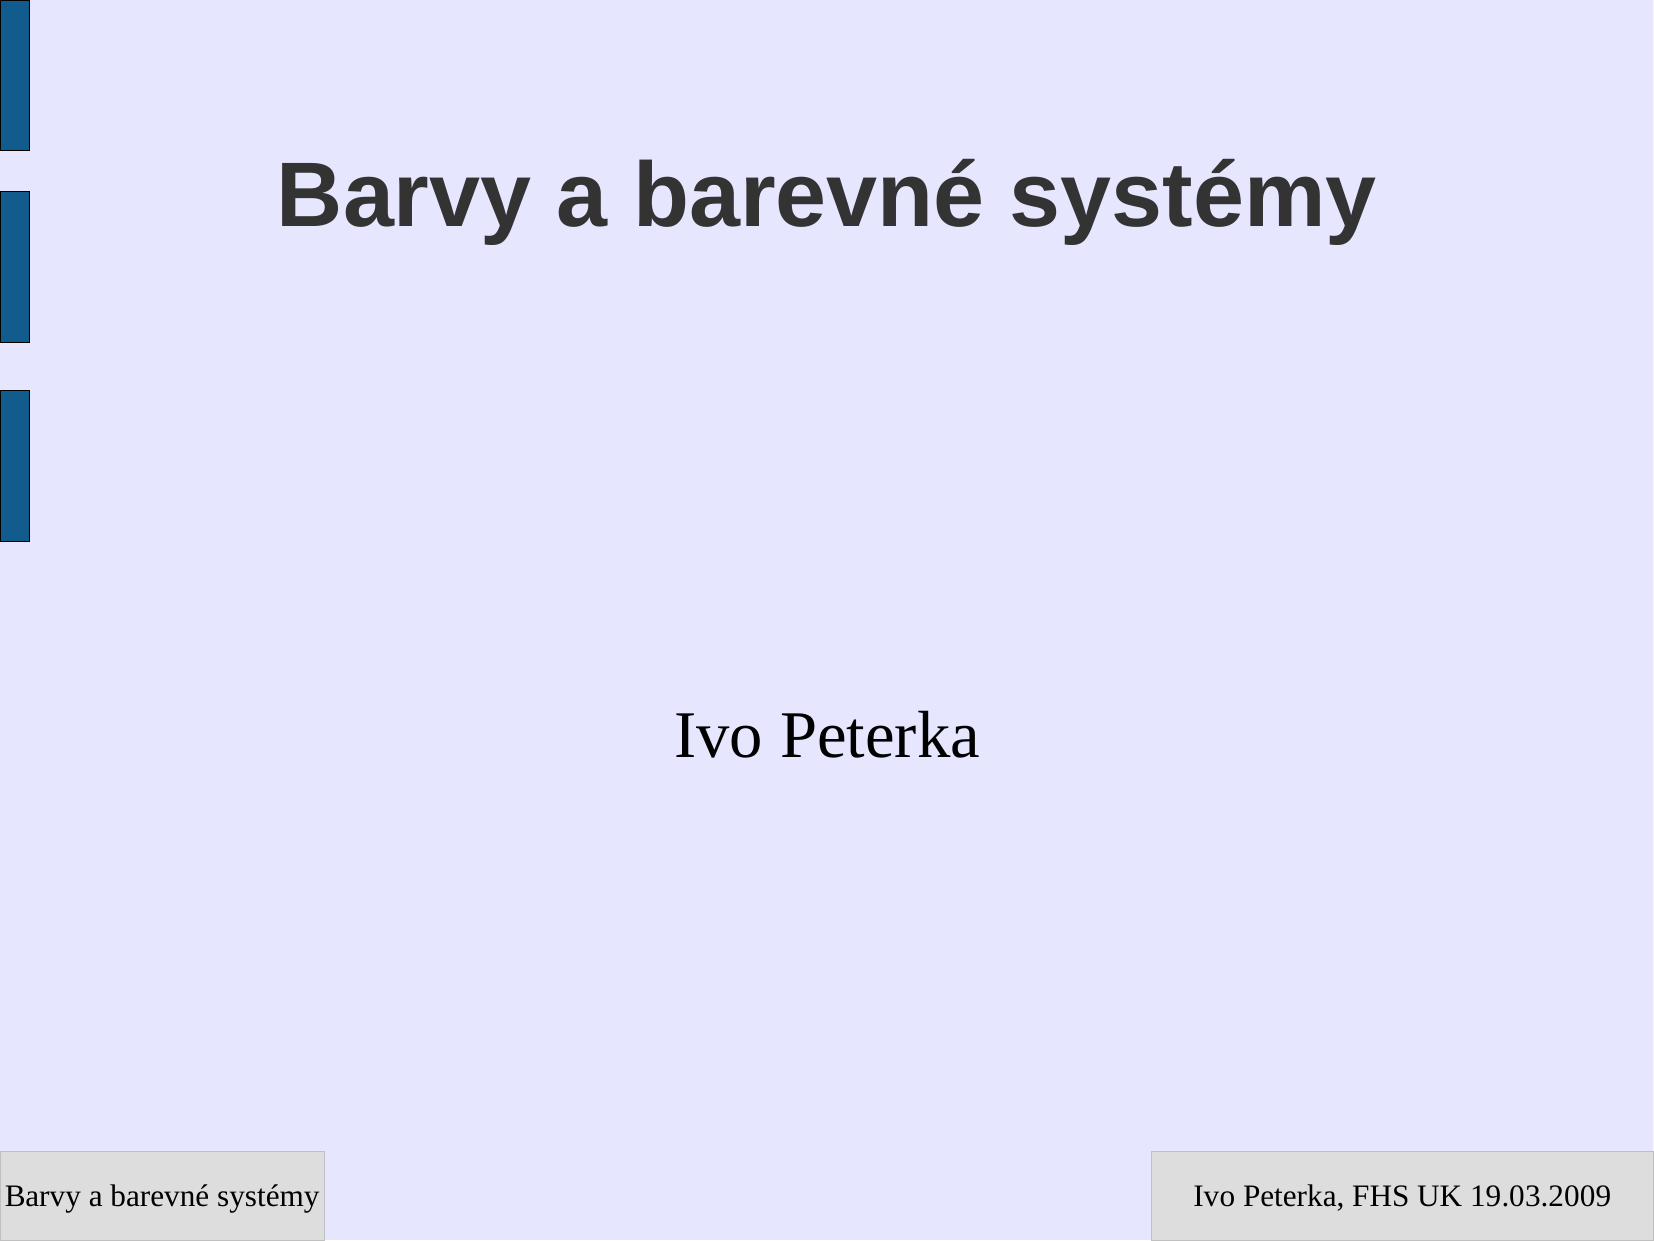

# Barvy a barevné systémy
Ivo Peterka